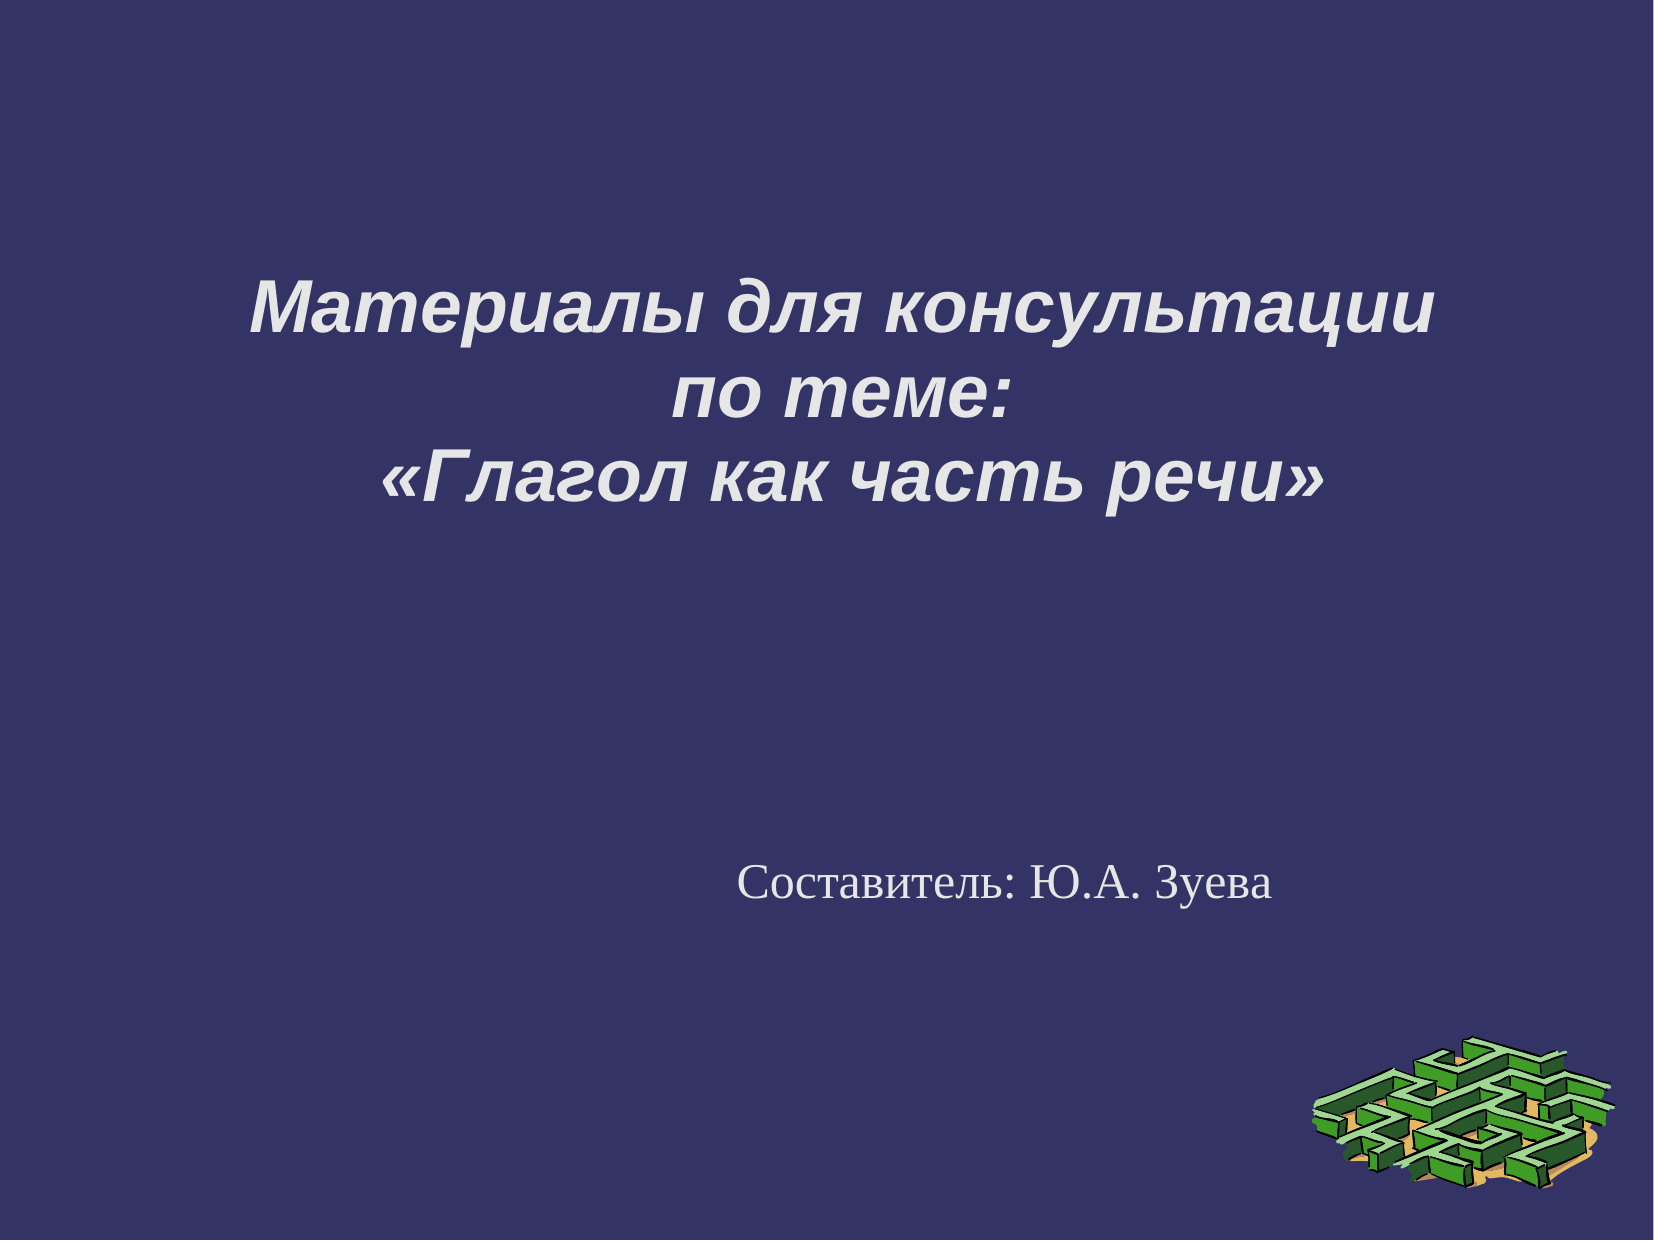

# Материалы для консультации по теме: «Глагол как часть речи»
Составитель: Ю.А. Зуева